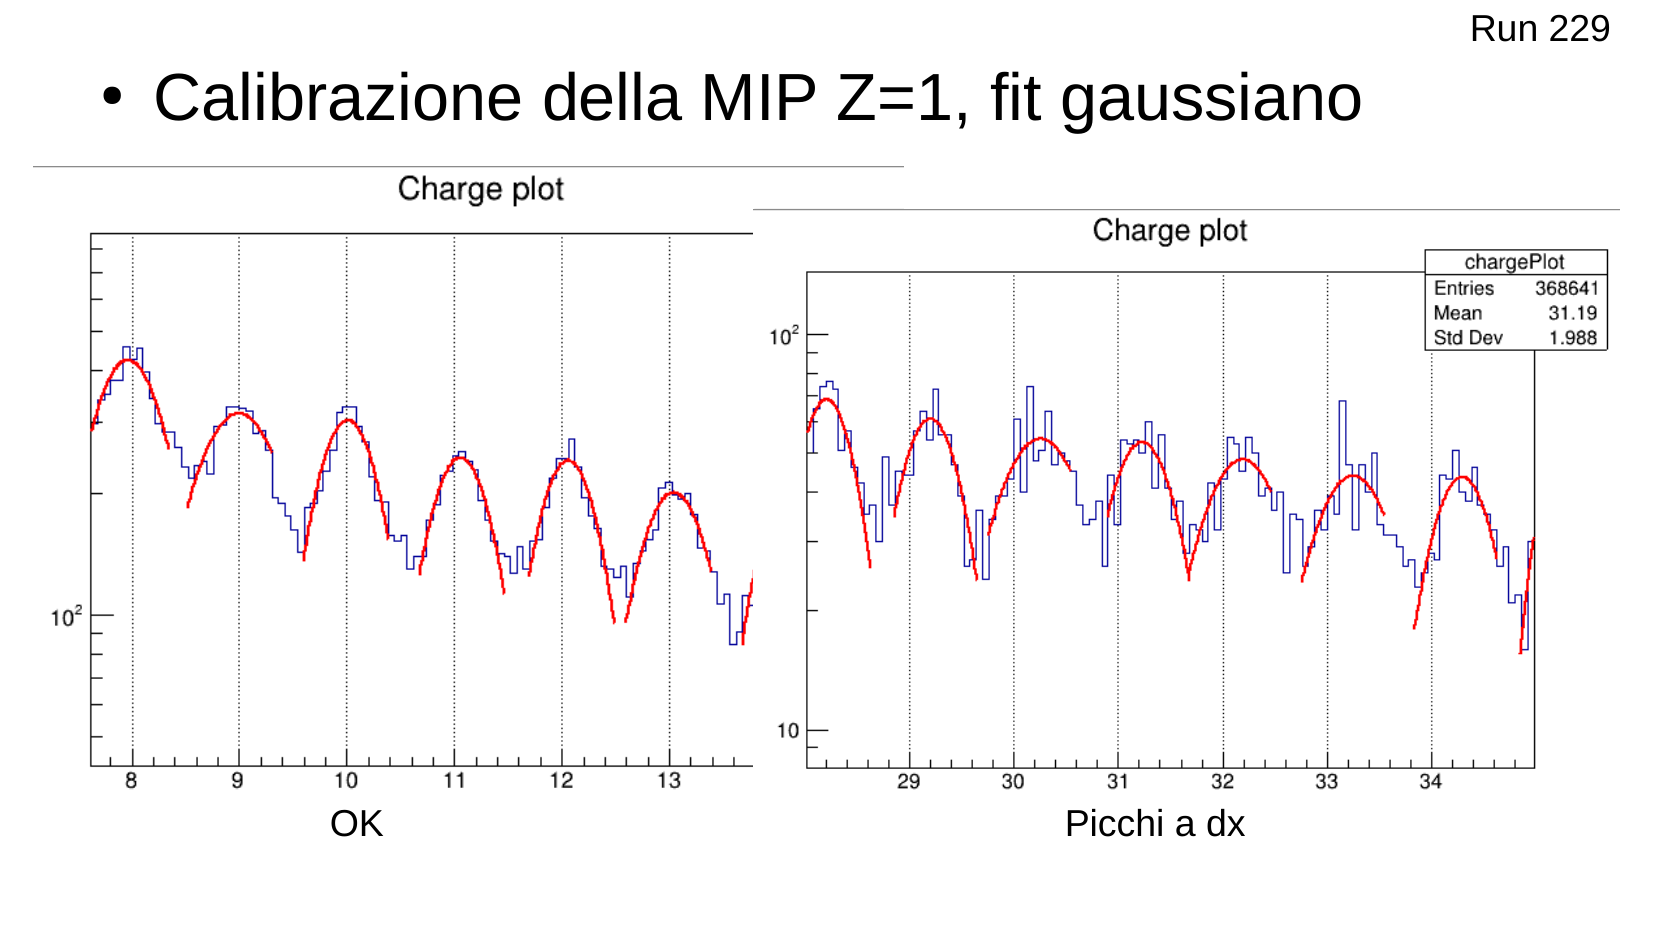

Run 229
# Calibrazione della MIP Z=1, fit gaussiano
OK
Picchi a dx